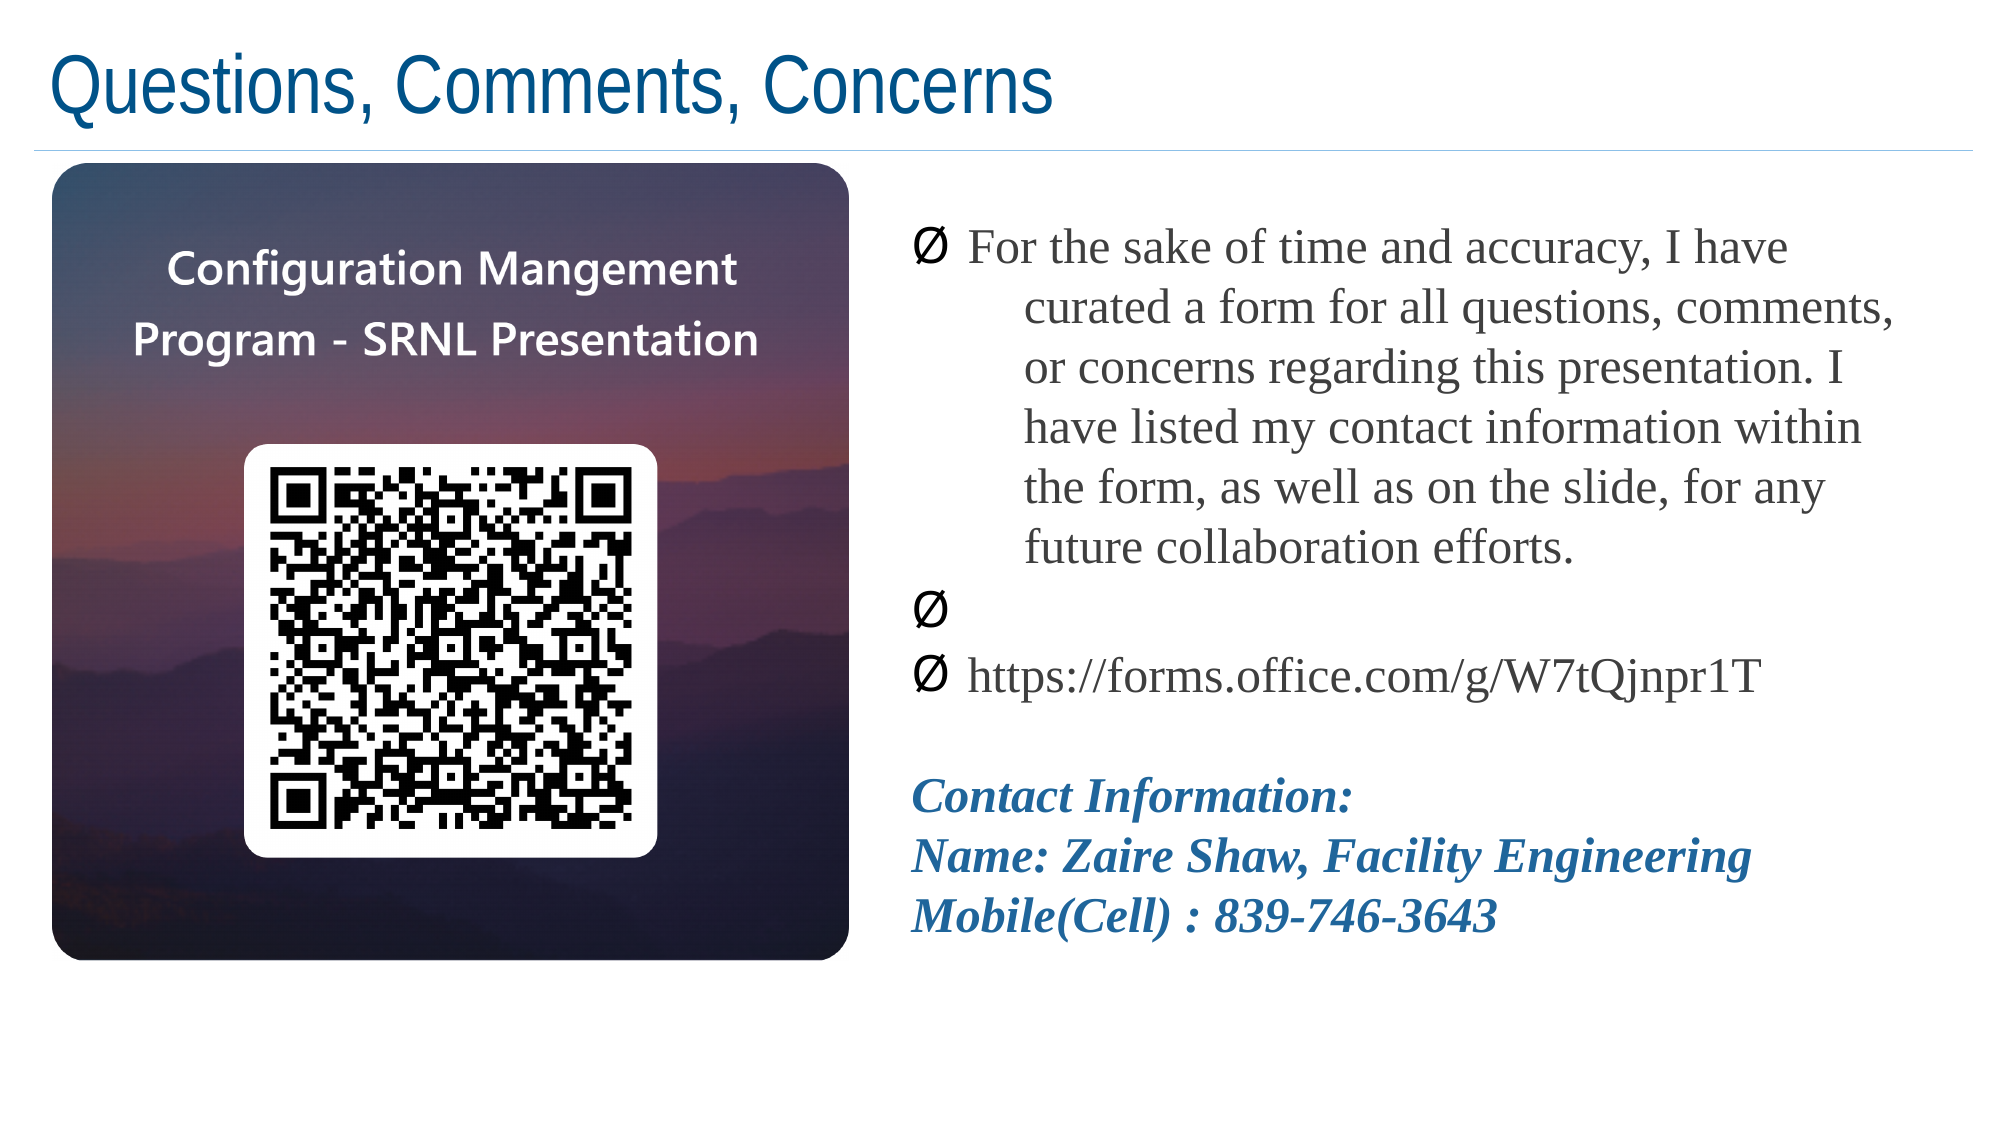

# Questions, Comments, Concerns
For the sake of time and accuracy, I have curated a form for all questions, comments, or concerns regarding this presentation. I have listed my contact information within the form, as well as on the slide, for any future collaboration efforts.
https://forms.office.com/g/W7tQjnpr1T
Contact Information:
Name: Zaire Shaw, Facility Engineering
Mobile(Cell) : 839-746-3643